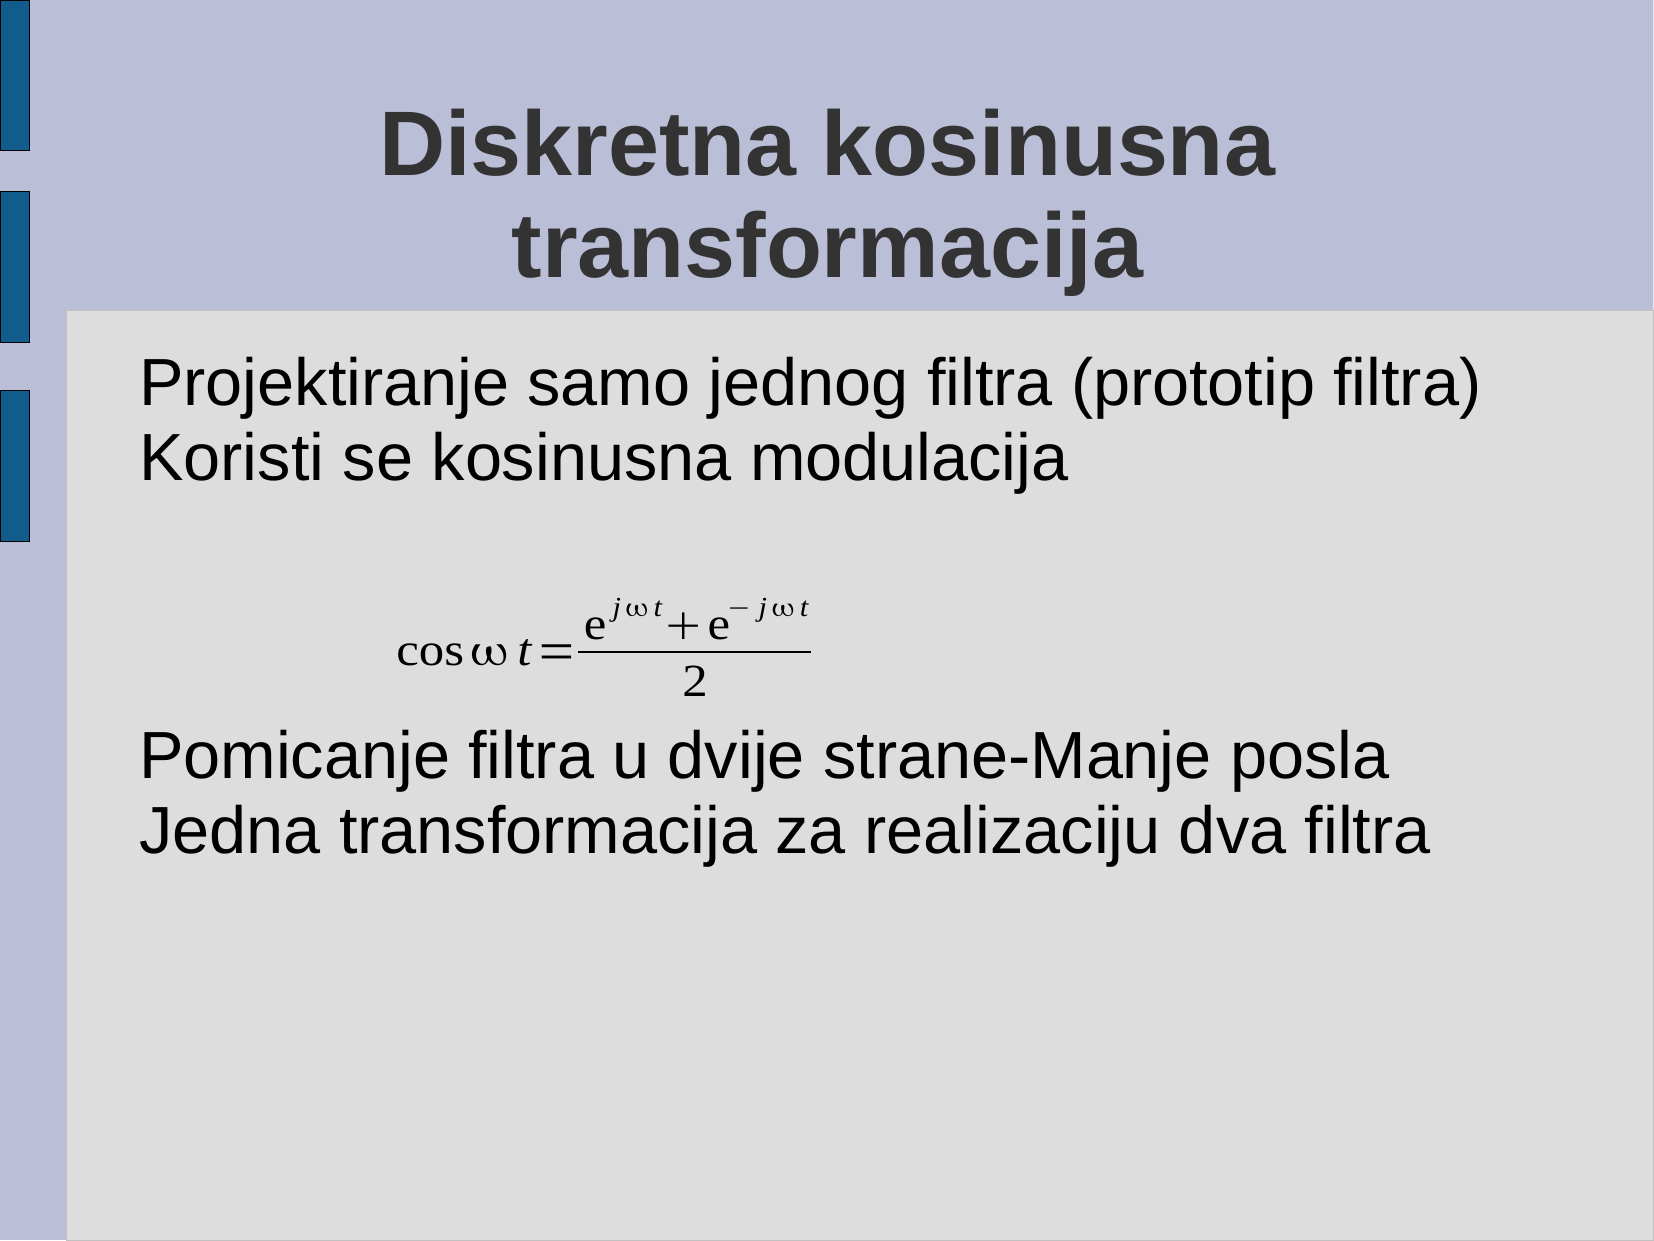

# Diskretna kosinusna transformacija
Projektiranje samo jednog filtra (prototip filtra)
Koristi se kosinusna modulacija
Pomicanje filtra u dvije strane-Manje posla
Jedna transformacija za realizaciju dva filtra